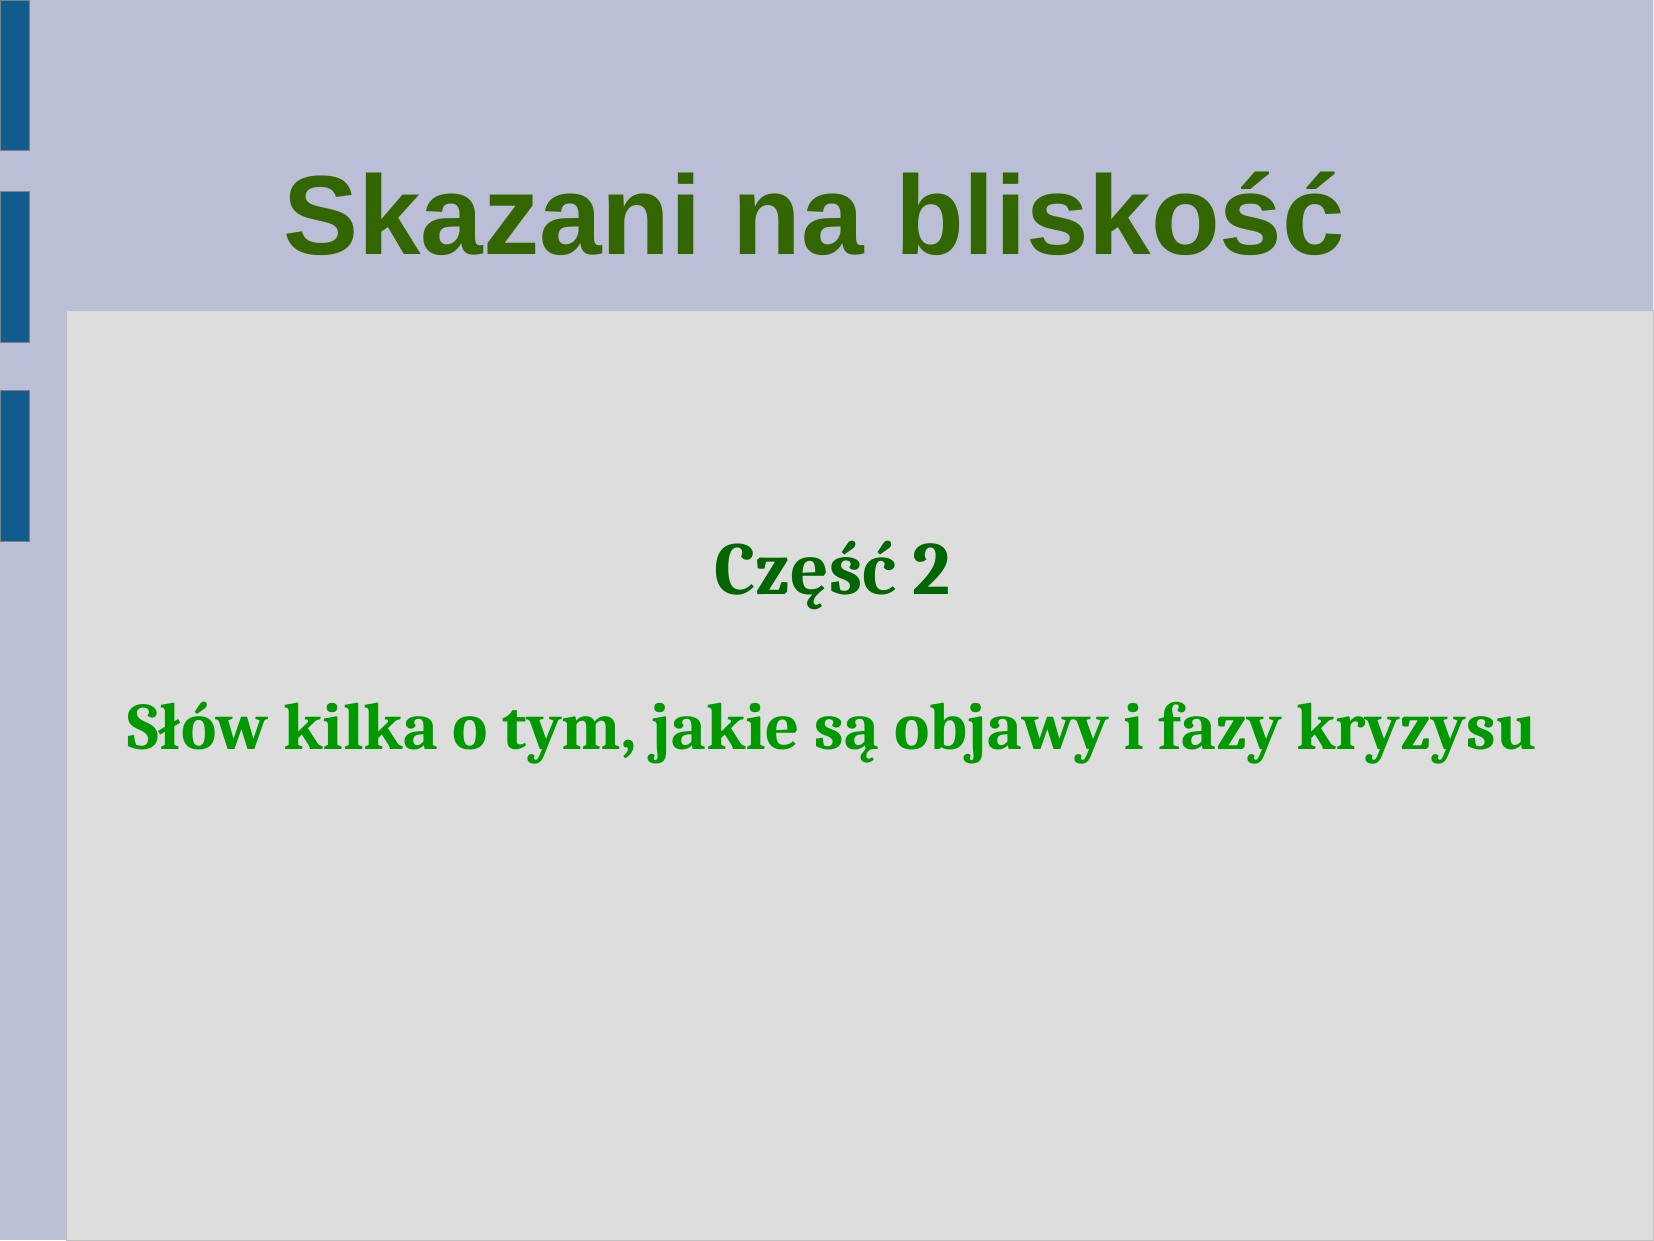

# Skazani na bliskość
Część 2
Słów kilka o tym, jakie są objawy i fazy kryzysu